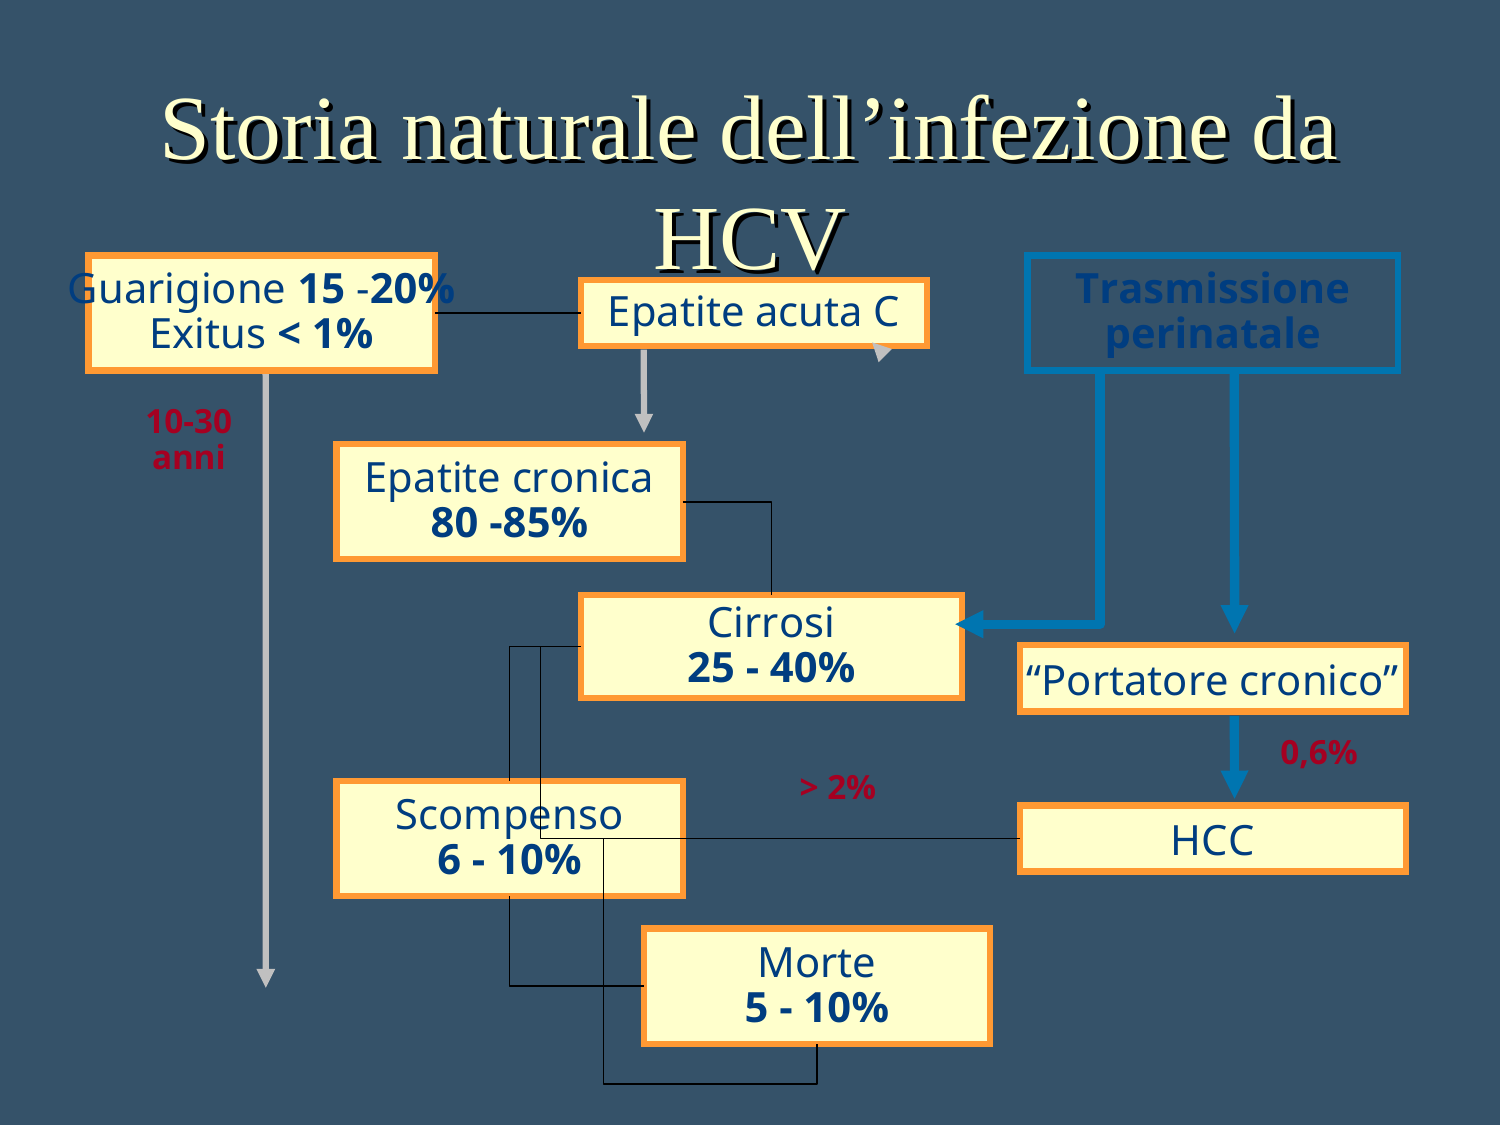

Storia naturale dell’infezione da HCV
Guarigione 15 -20%
Exitus < 1%
Trasmissione
perinatale
Epatite acuta C
10-30
anni
Epatite cronica
80 -85%
Cirrosi
25 - 40%
“Portatore cronico”
0,6%
> 2%
Scompenso
6 - 10%
HCC
Morte
5 - 10%